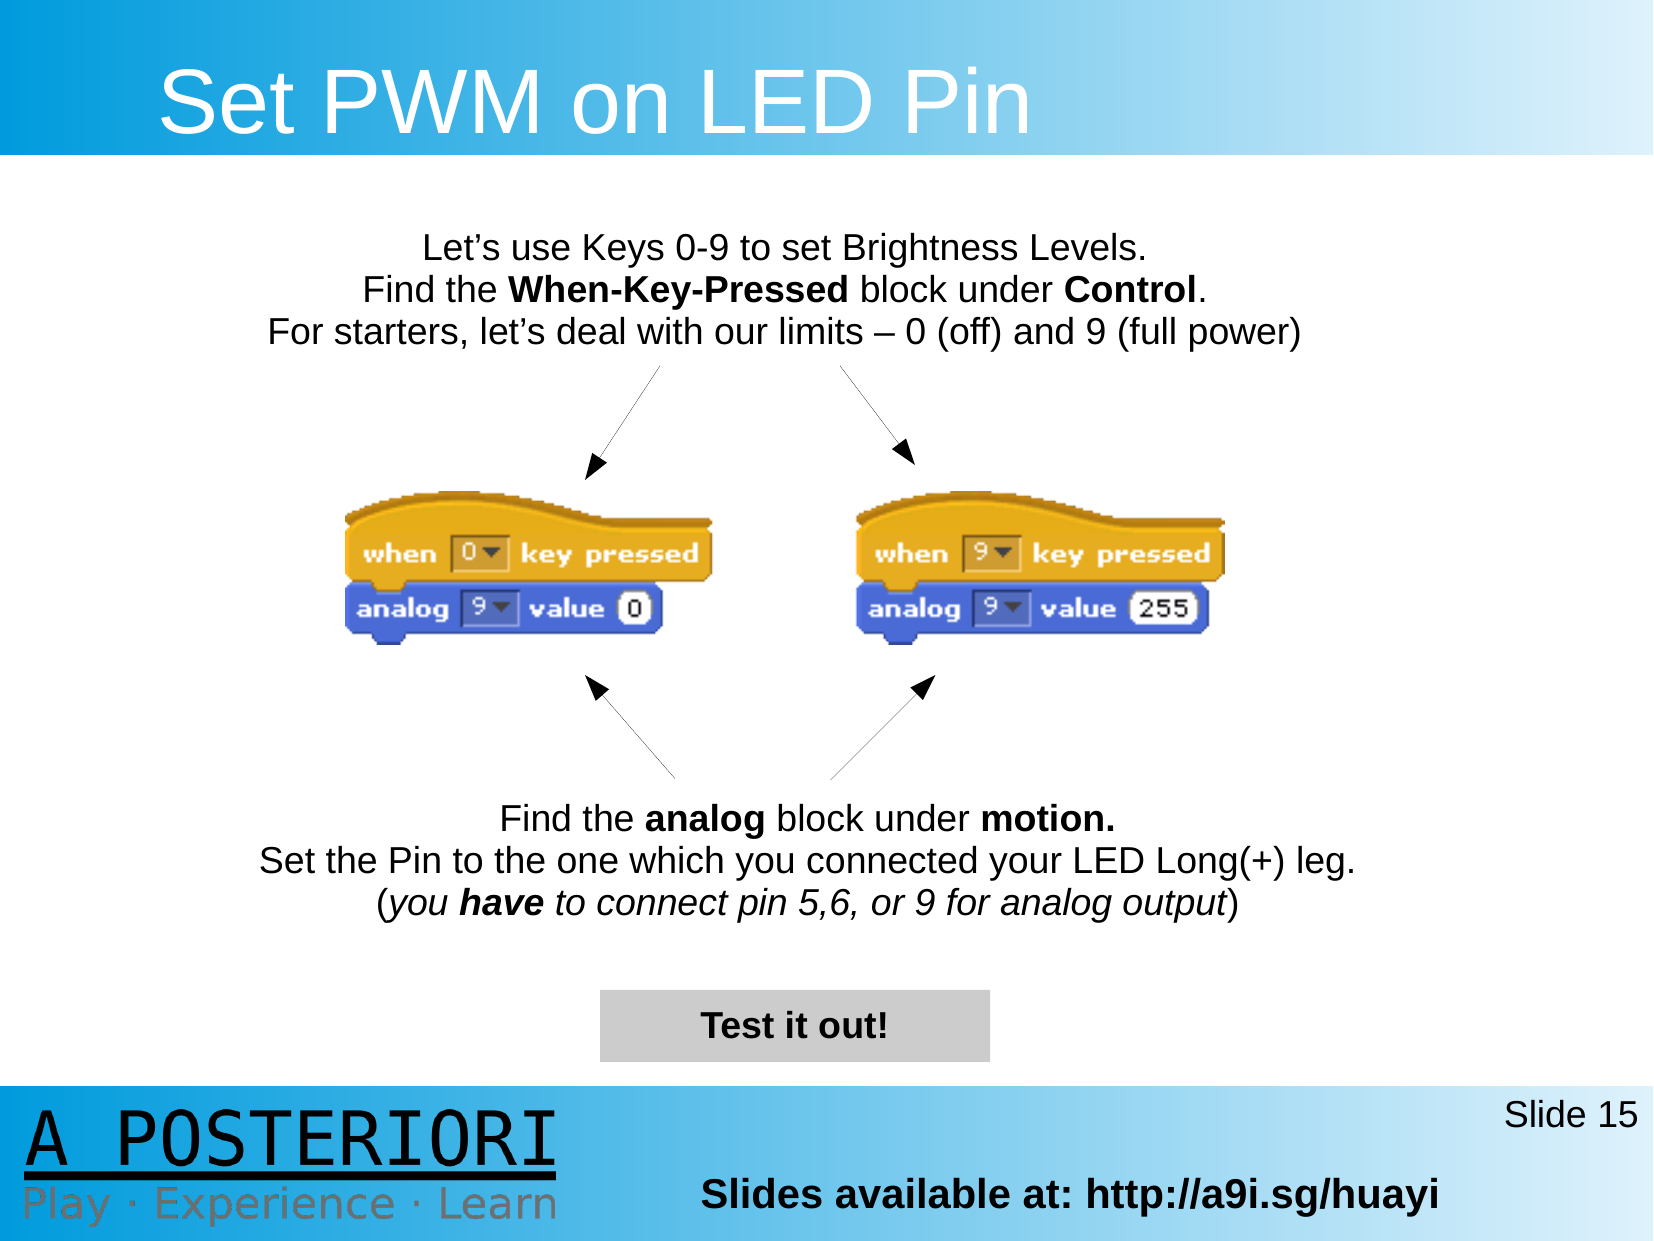

# Set PWM on LED Pin
Let’s use Keys 0-9 to set Brightness Levels.
Find the When-Key-Pressed block under Control.
For starters, let’s deal with our limits – 0 (off) and 9 (full power)
Find the analog block under motion.
Set the Pin to the one which you connected your LED Long(+) leg.
(you have to connect pin 5,6, or 9 for analog output)
Test it out!